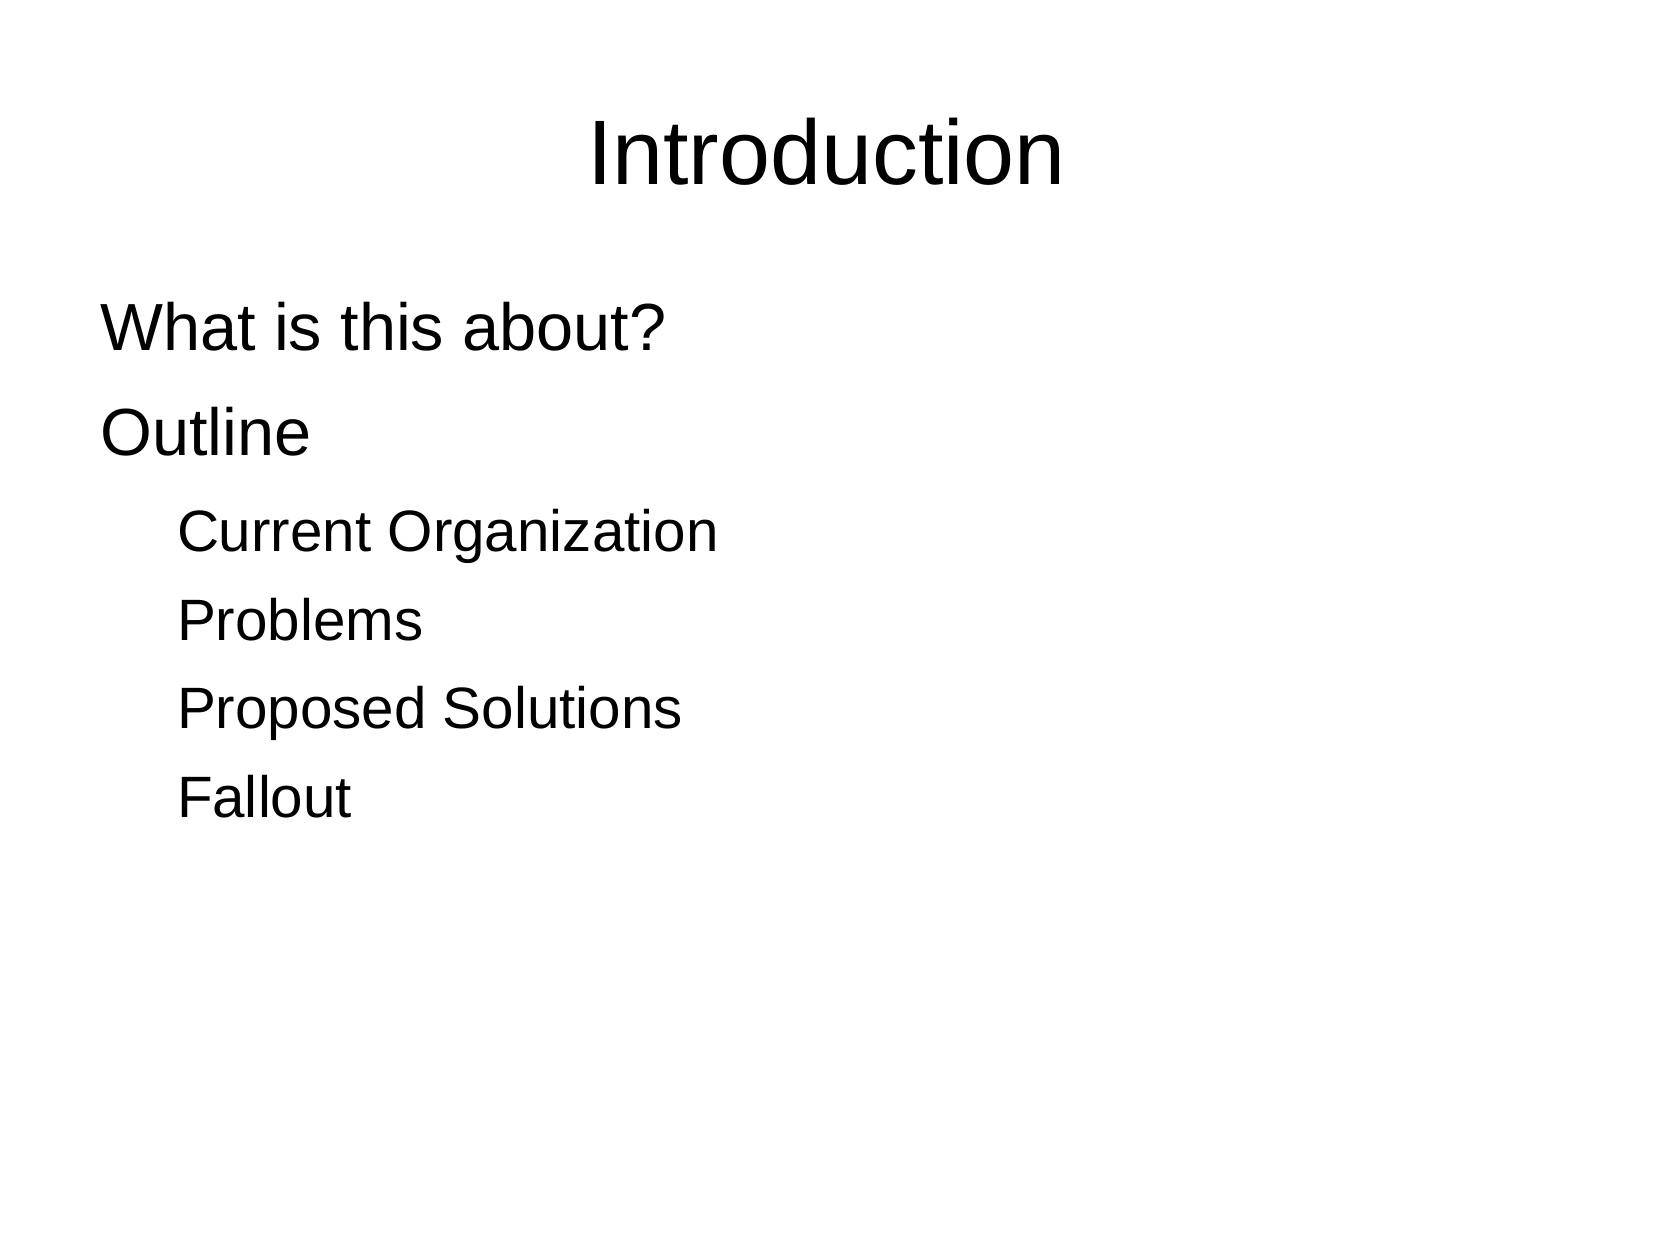

# Introduction
What is this about?
Outline
Current Organization
Problems
Proposed Solutions
Fallout